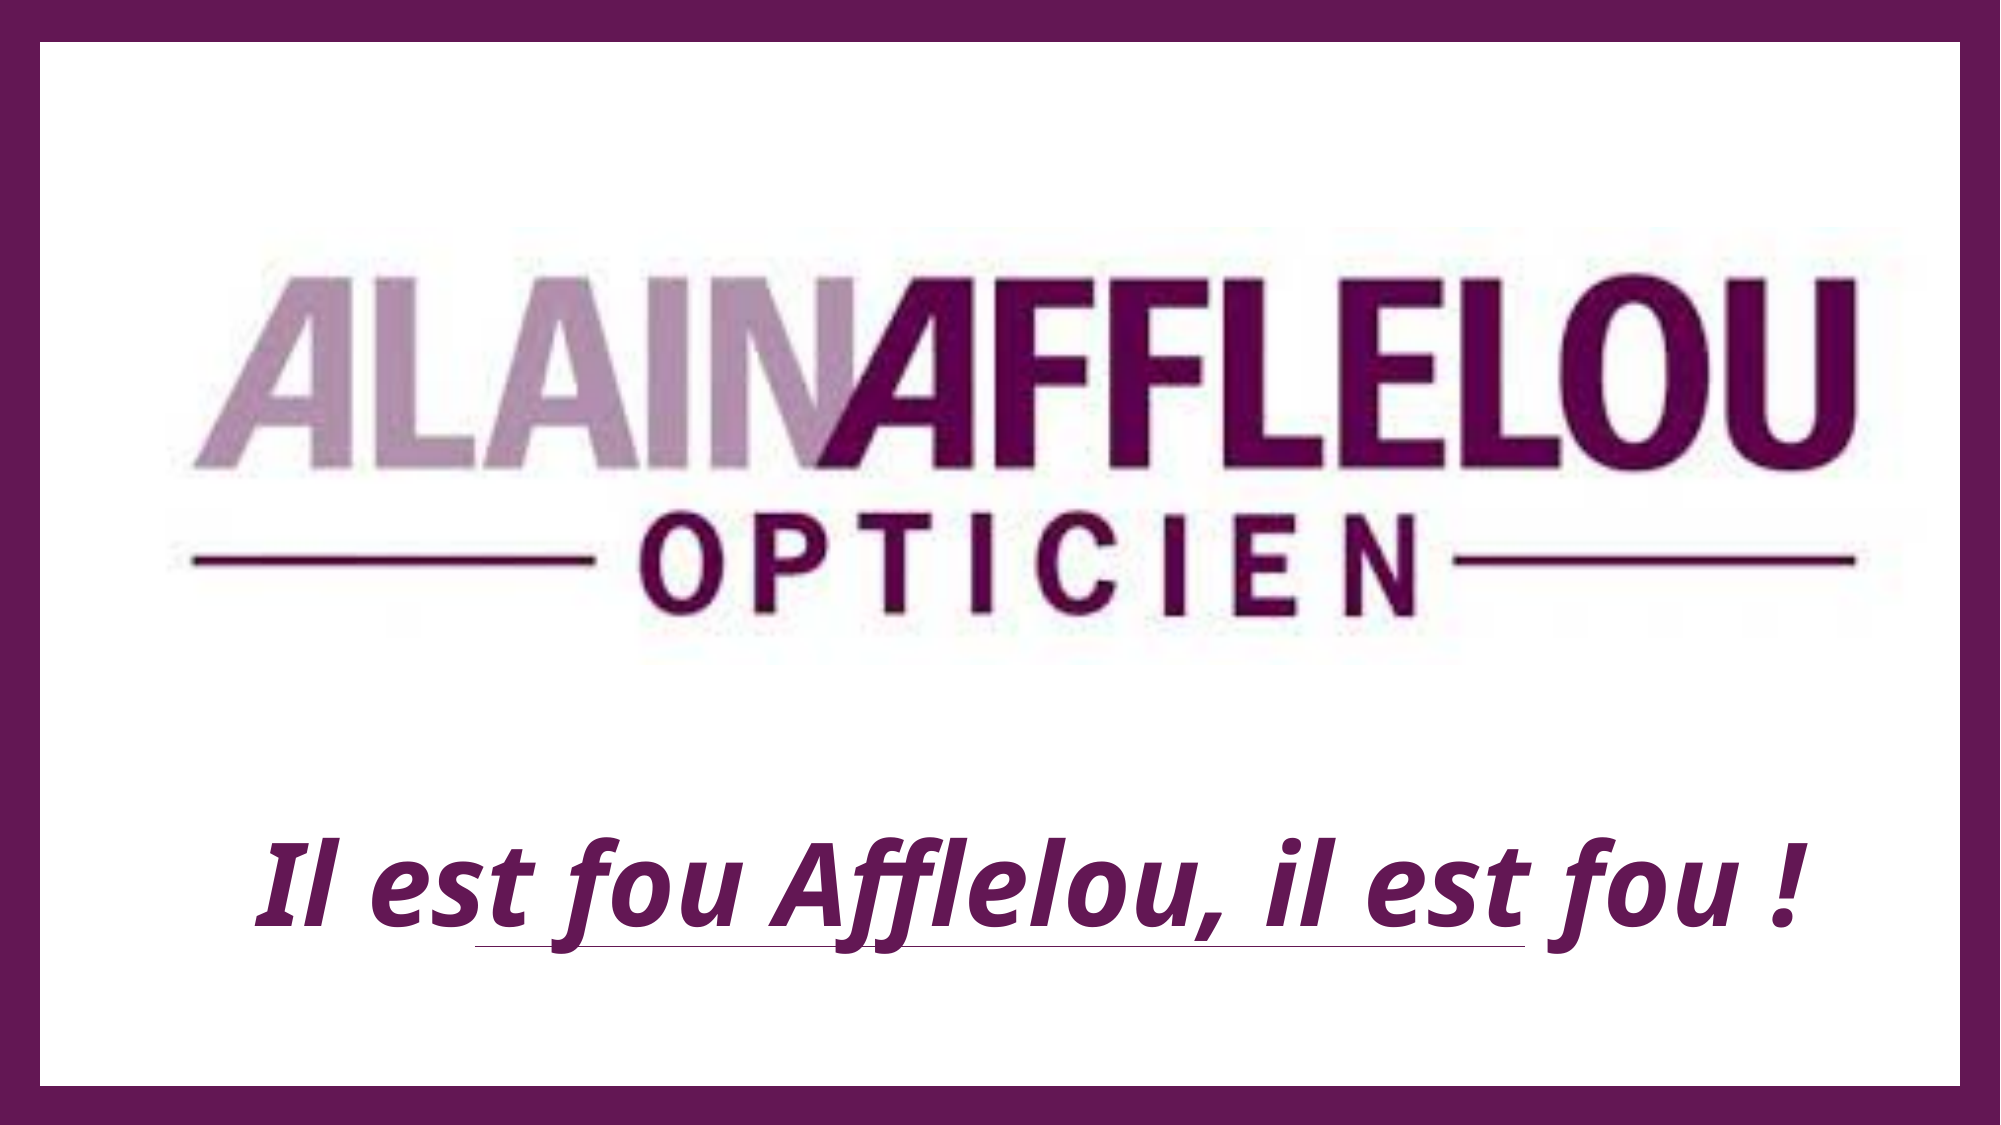

Il est fou Afflelou, il est fou !